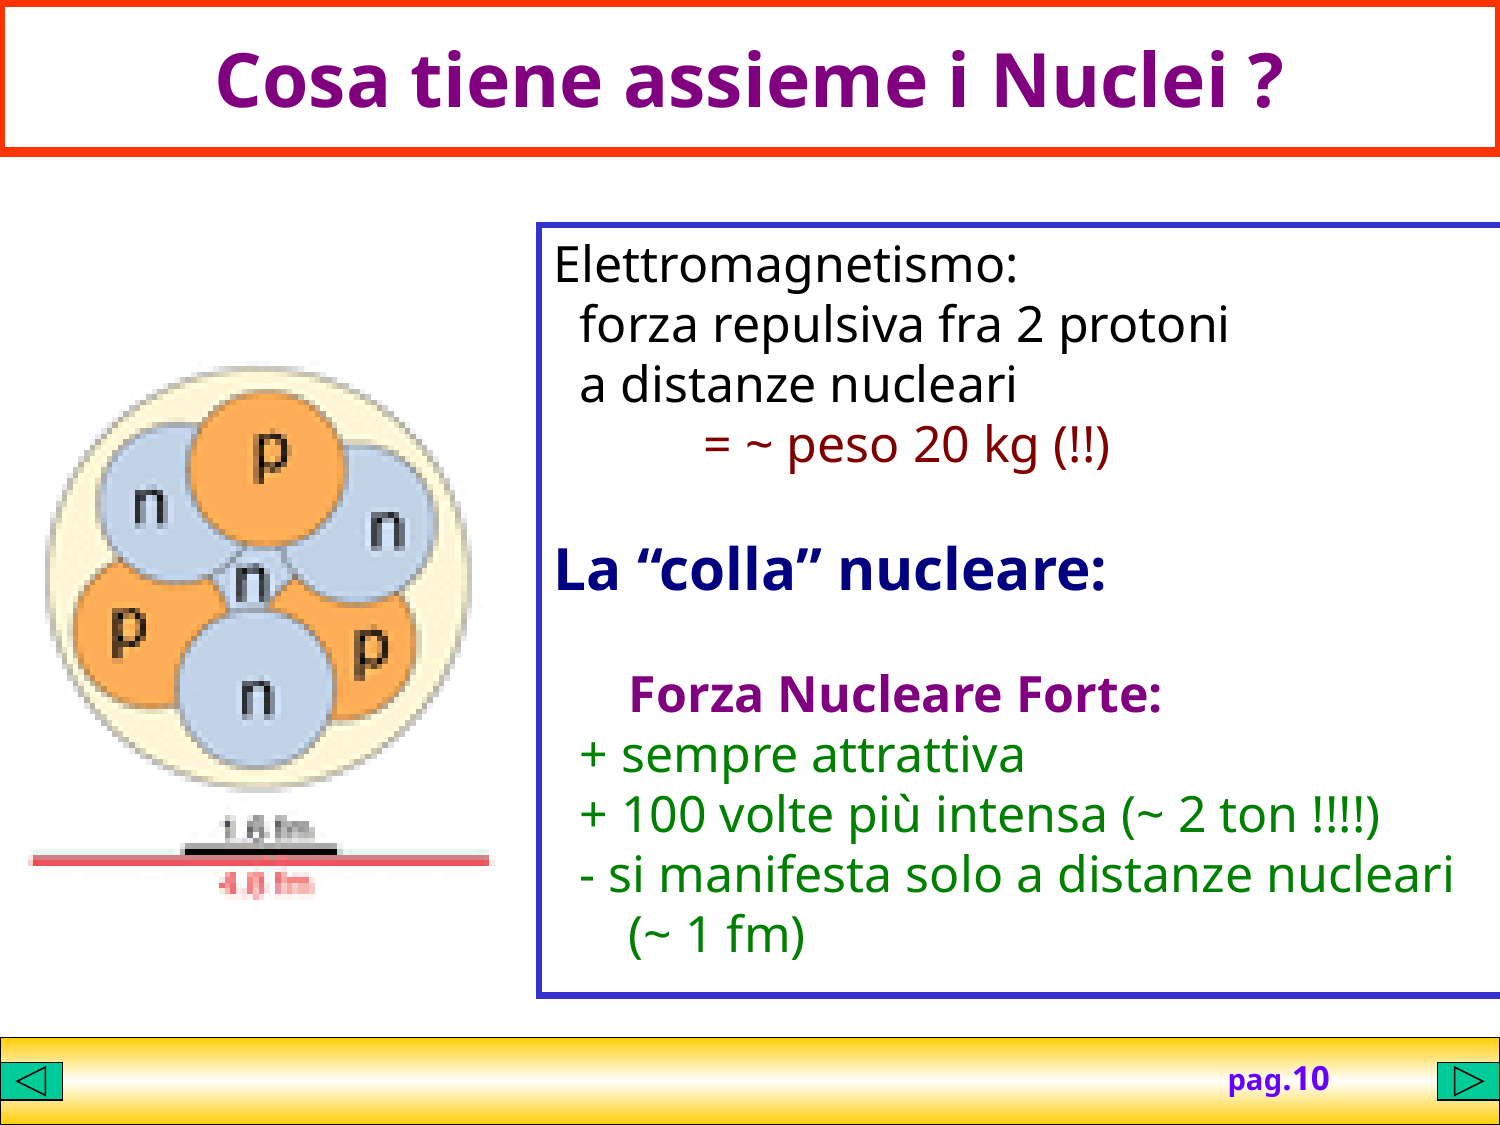

# Cosa tiene assieme i Nuclei ?
Elettromagnetismo:
 forza repulsiva fra 2 protoni
 a distanze nucleari
		= ~ peso 20 kg (!!)
La “colla” nucleare:
	Forza Nucleare Forte:
 + sempre attrattiva
 + 100 volte più intensa (~ 2 ton !!!!)
 - si manifesta solo a distanze nucleari (~ 1 fm)
10